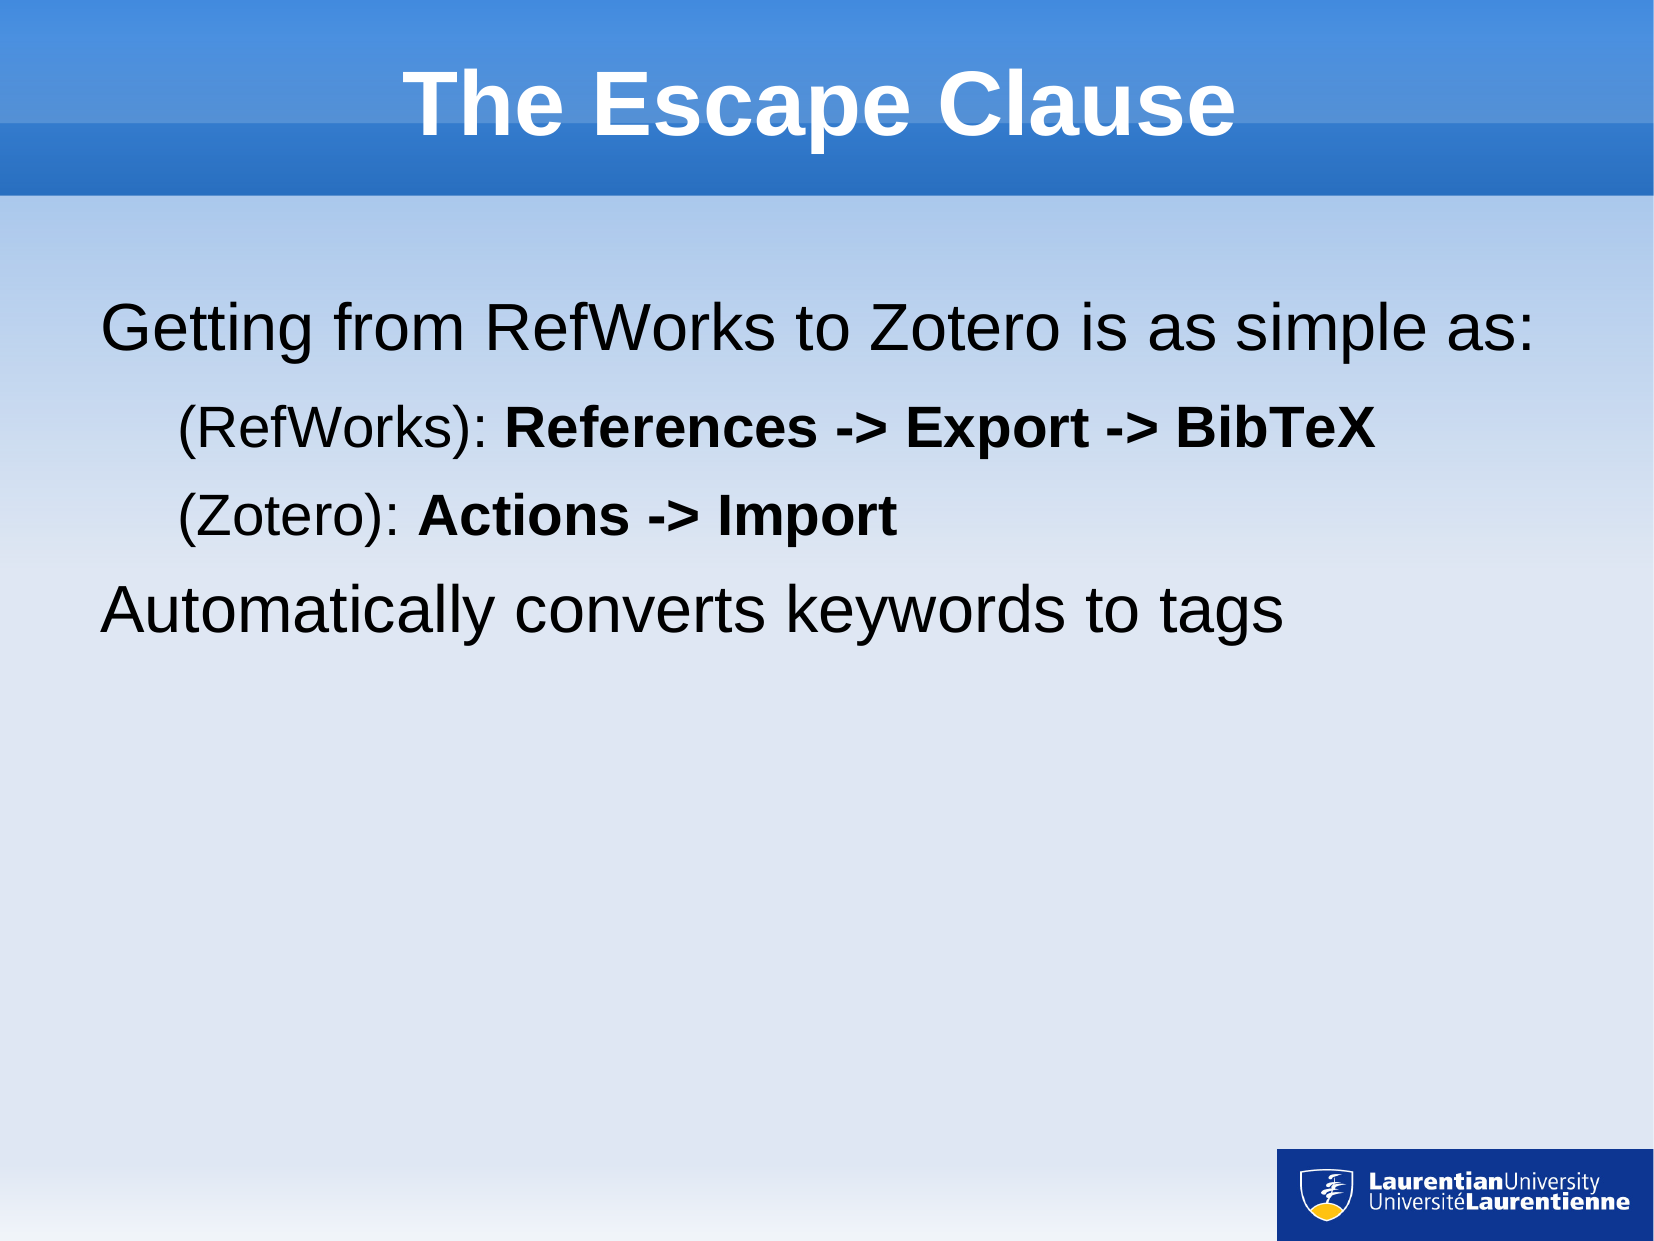

# The Escape Clause
Getting from RefWorks to Zotero is as simple as:
(RefWorks): References -> Export -> BibTeX
(Zotero): Actions -> Import
Automatically converts keywords to tags